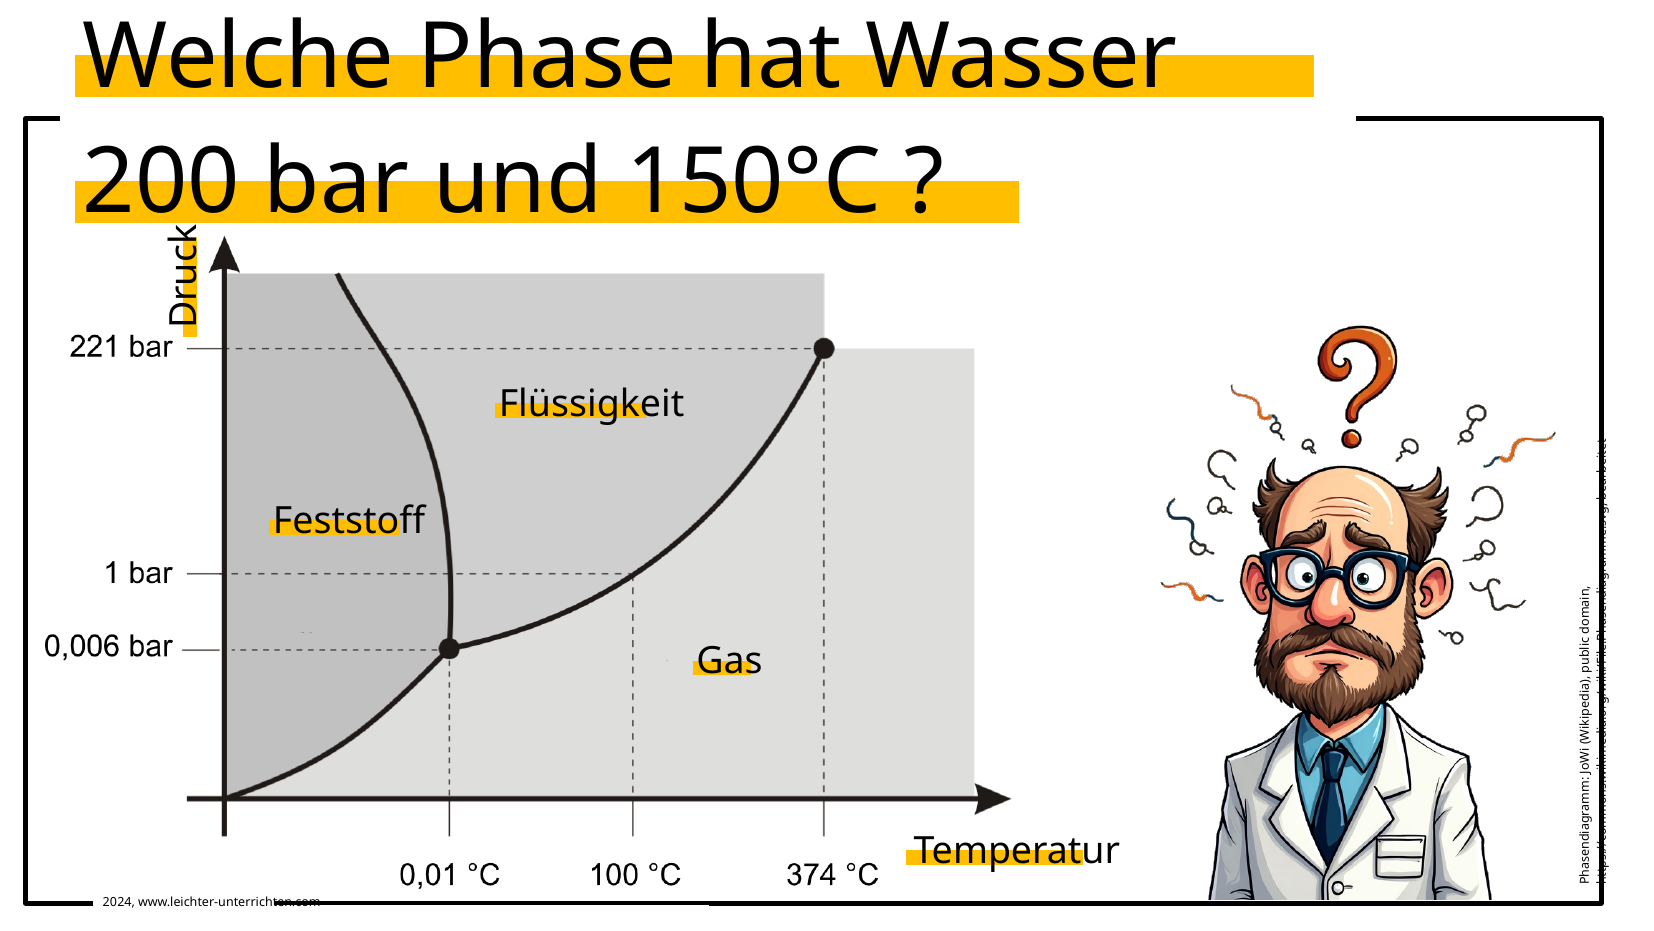

# Welche Phase hat Wasser 200 bar und 150°C ?
Druck
Flüssigkeit
Feststoff
Phasendiagramm: JoWi (Wikipedia), public domain, https://commons.wikimedia.org/wiki/File:Phasendiagramme.svg, bearbeitet
Gas
Temperatur